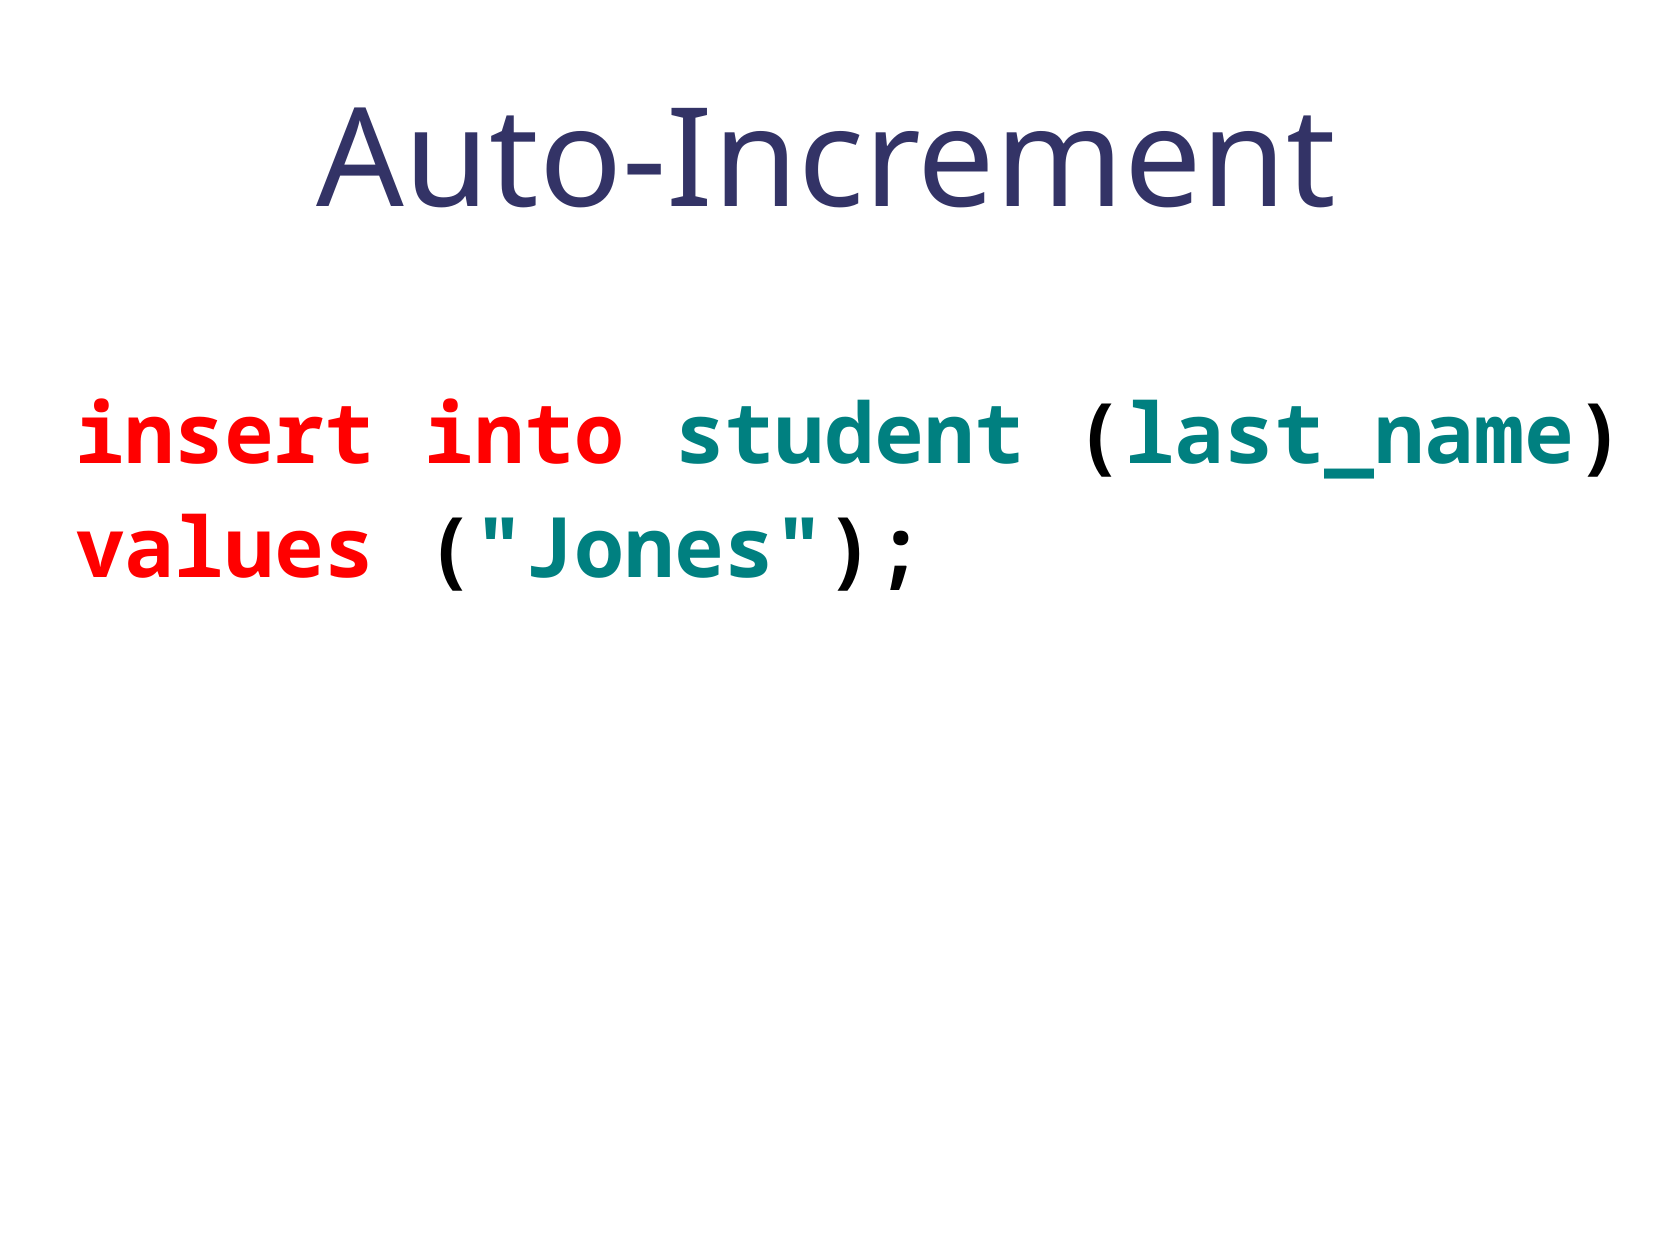

# Auto-Increment
insert into student (last_name) values ("Jones");